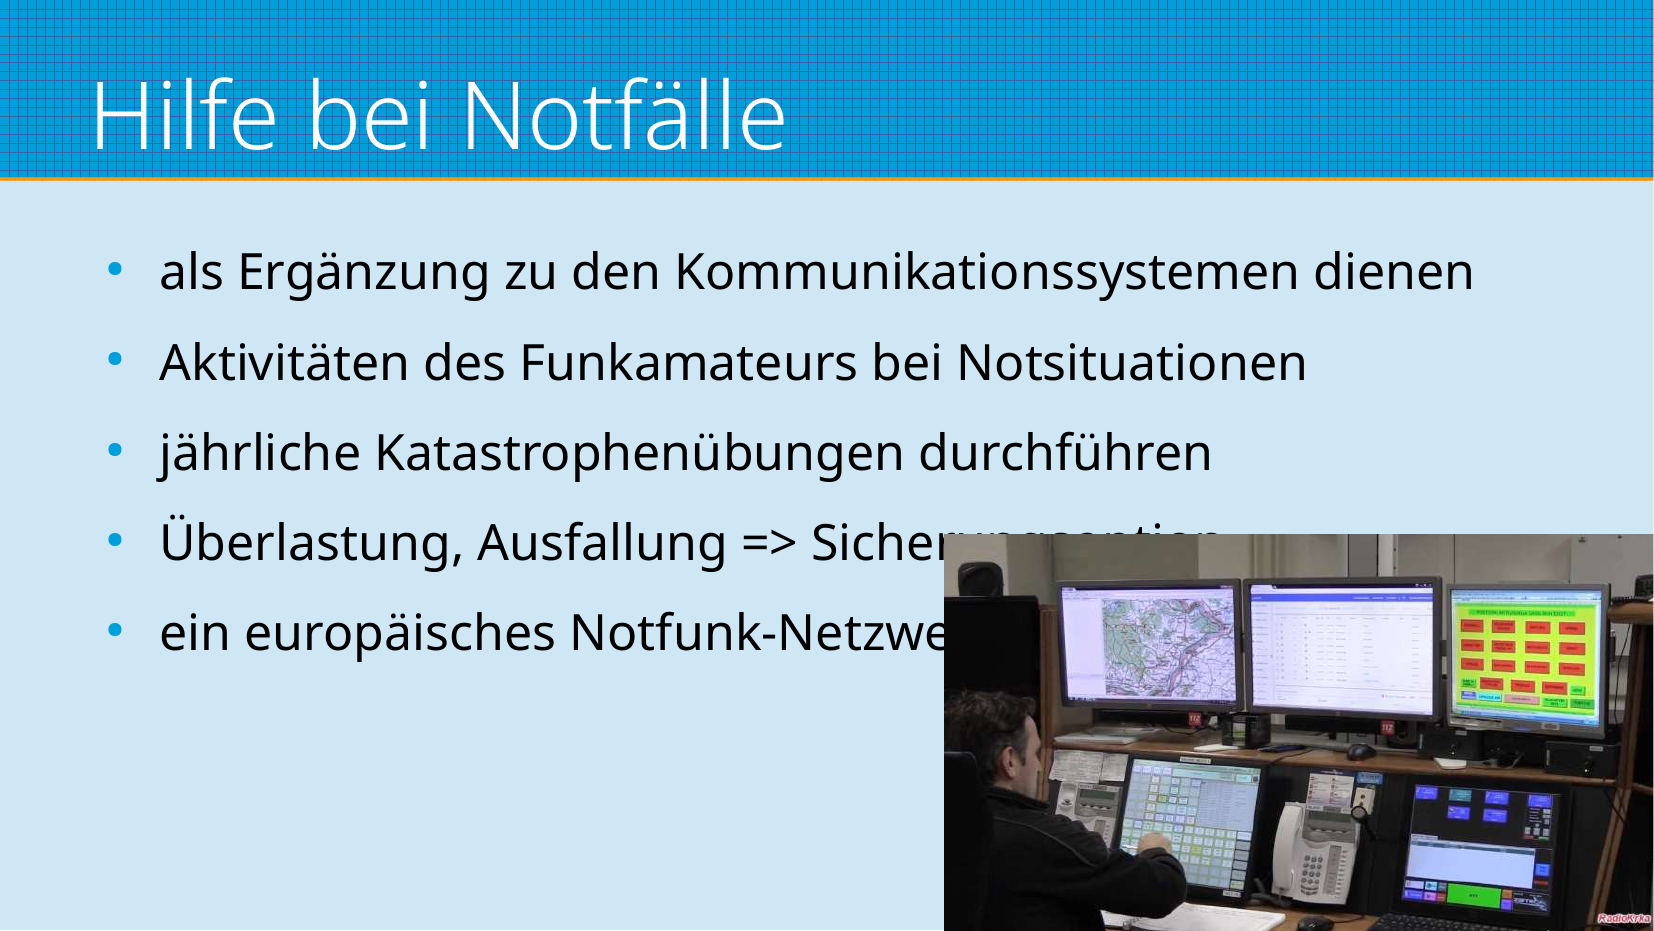

# Hilfe bei Notfälle
als Ergänzung zu den Kommunikationssystemen dienen
Aktivitäten des Funkamateurs bei Notsituationen
jährliche Katastrophenübungen durchführen
Überlastung, Ausfallung => Sicherungsoption
ein europäisches Notfunk-Netzwerk